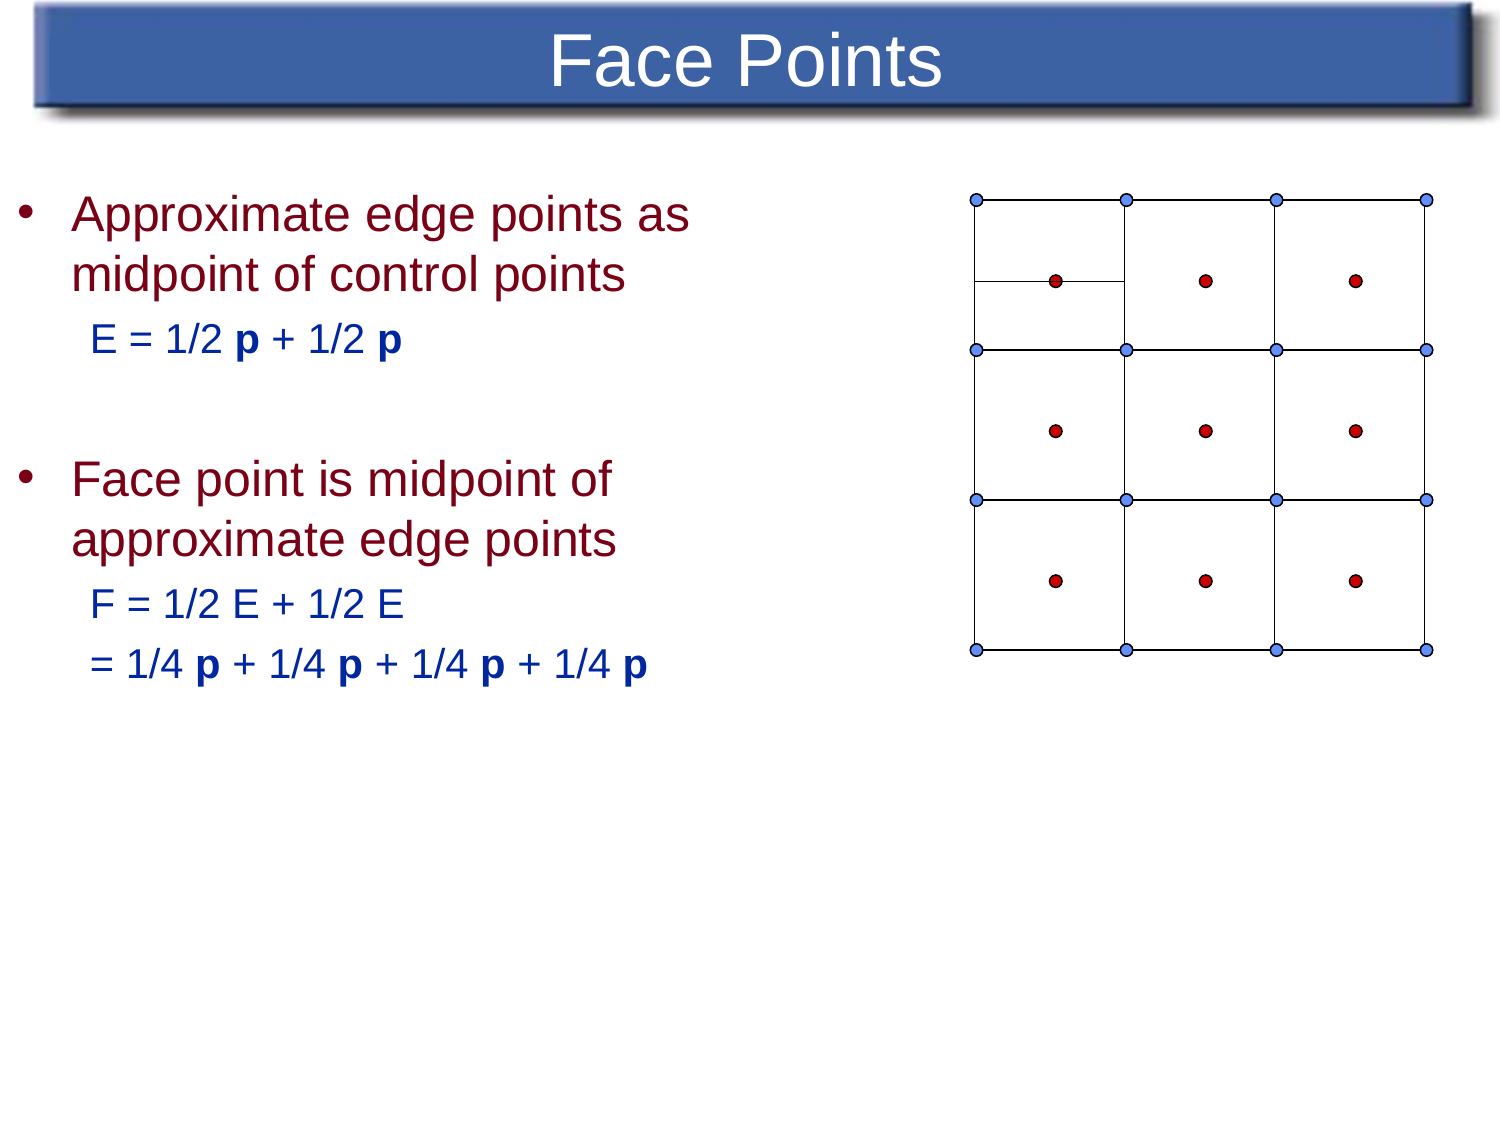

# Face Points
Approximate edge points as midpoint of control points
E = 1/2 p + 1/2 p
Face point is midpoint of approximate edge points
F = 1/2 E + 1/2 E
= 1/4 p + 1/4 p + 1/4 p + 1/4 p